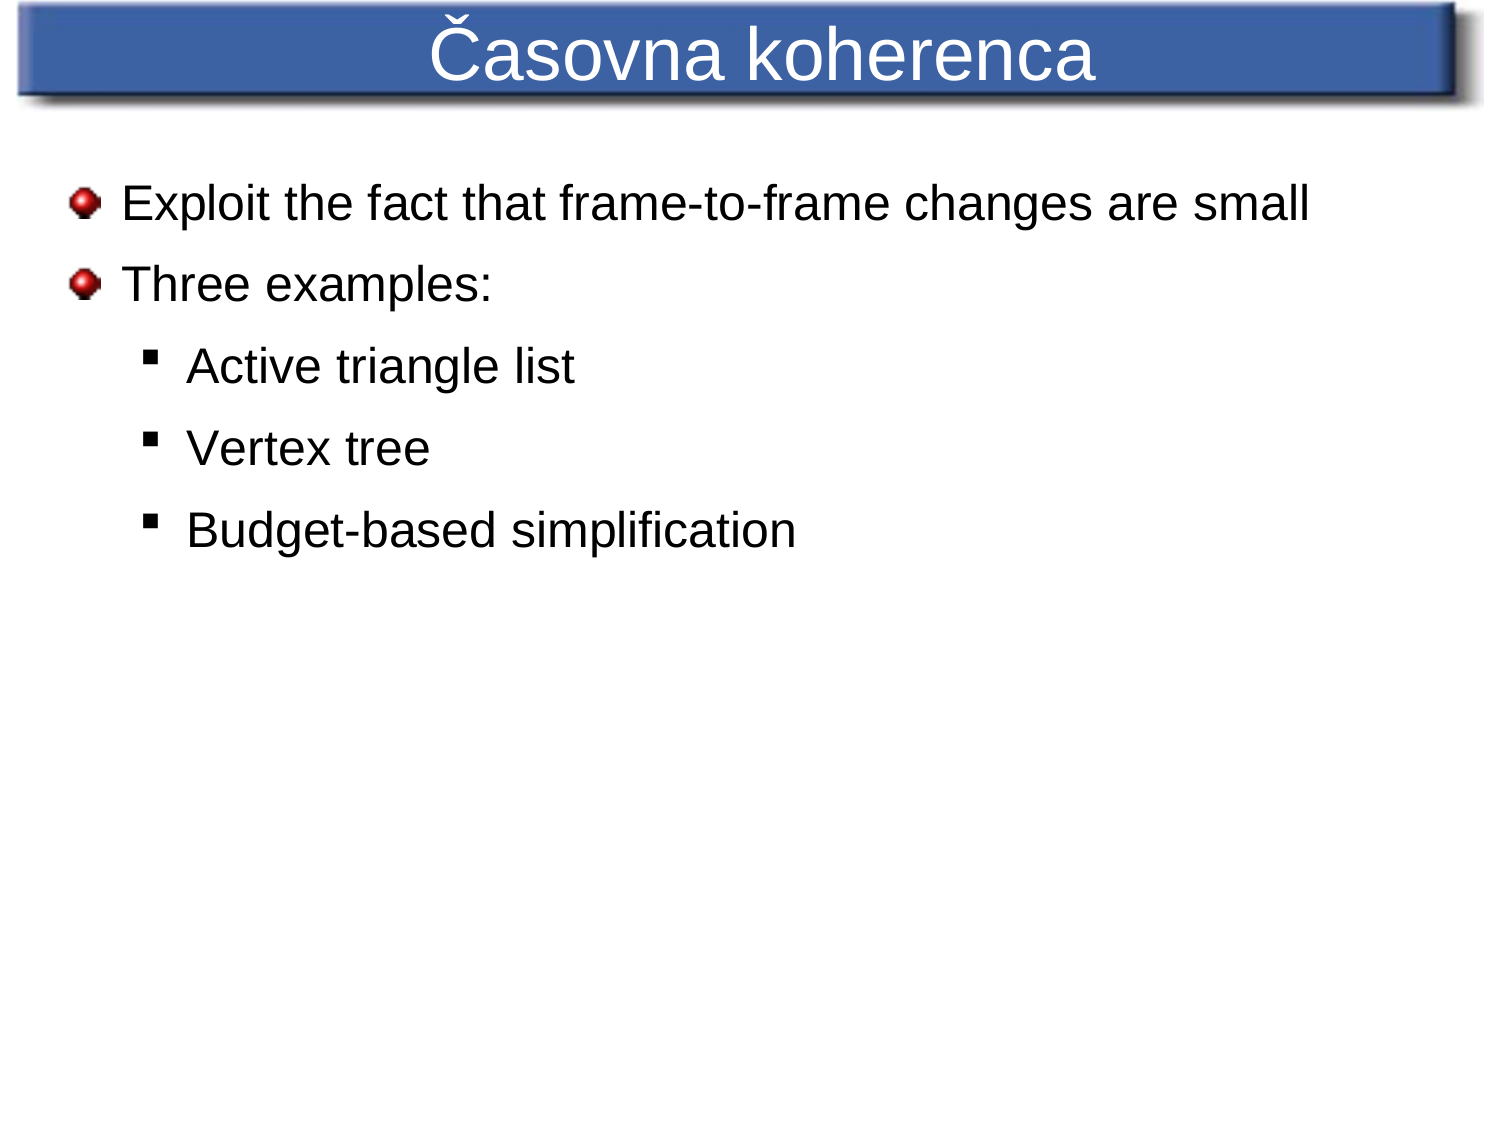

# Časovna koherenca
Exploit the fact that frame-to-frame changes are small
Three examples:
Active triangle list
Vertex tree
Budget-based simplification